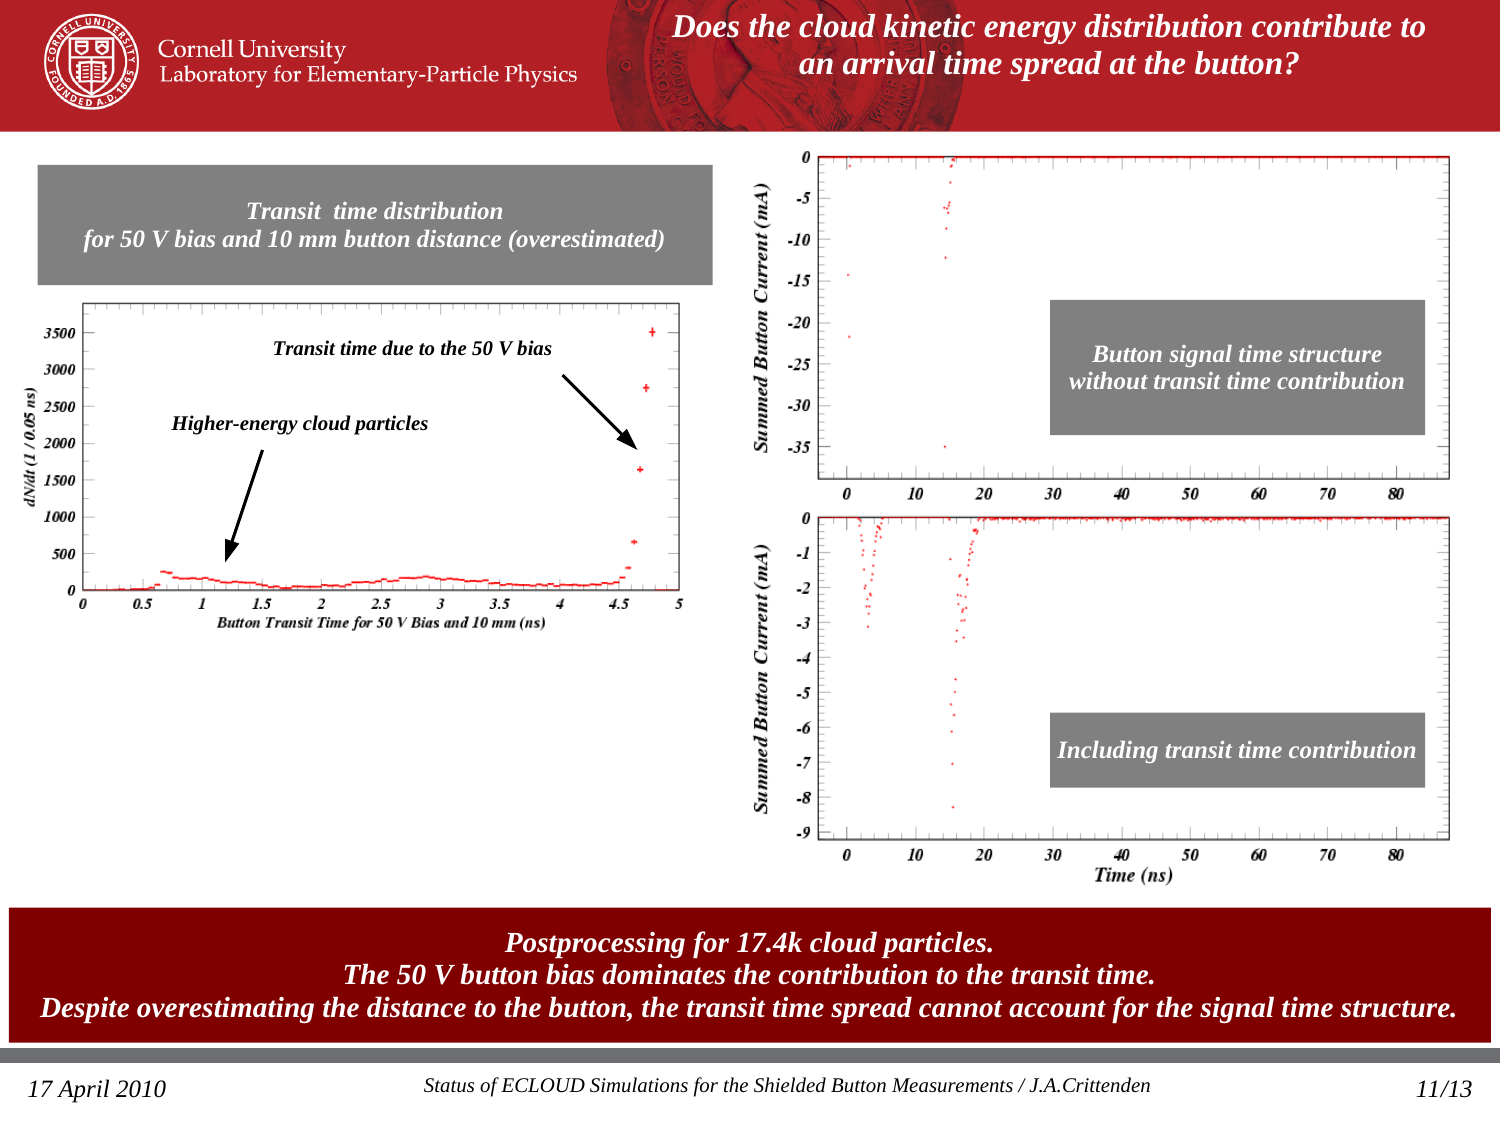

Does the cloud kinetic energy distribution contribute to
an arrival time spread at the button?
Button signal time structure
without transit time contribution
Including transit time contribution
Transit time distribution
for 50 V bias and 10 mm button distance (overestimated)
Transit time due to the 50 V bias
Higher-energy cloud particles
Postprocessing for 17.4k cloud particles.
The 50 V button bias dominates the contribution to the transit time.
Despite overestimating the distance to the button, the transit time spread cannot account for the signal time structure.